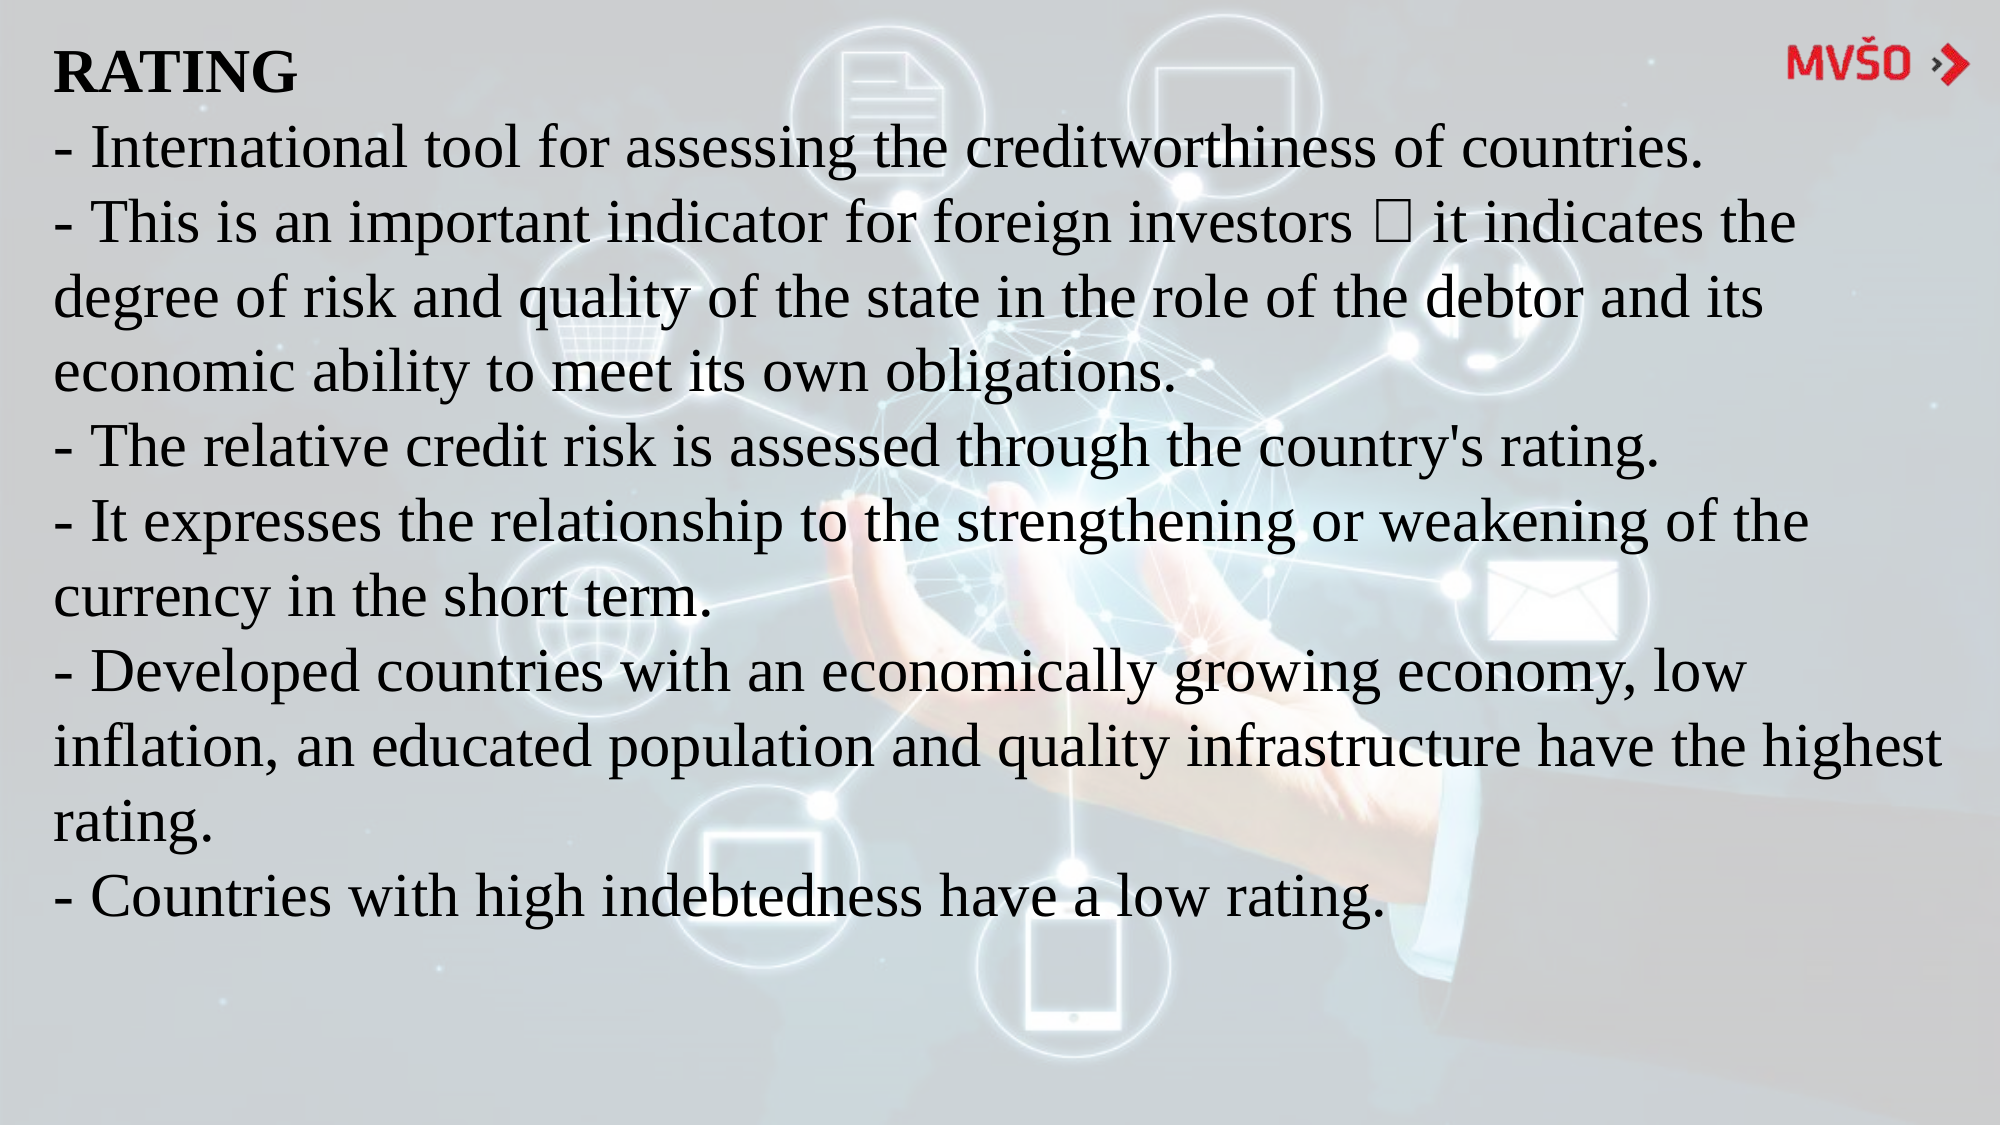

RATING
- International tool for assessing the creditworthiness of countries.
- This is an important indicator for foreign investors  it indicates the degree of risk and quality of the state in the role of the debtor and its economic ability to meet its own obligations.
- The relative credit risk is assessed through the country's rating.
- It expresses the relationship to the strengthening or weakening of the currency in the short term.
- Developed countries with an economically growing economy, low inflation, an educated population and quality infrastructure have the highest rating.
- Countries with high indebtedness have a low rating.